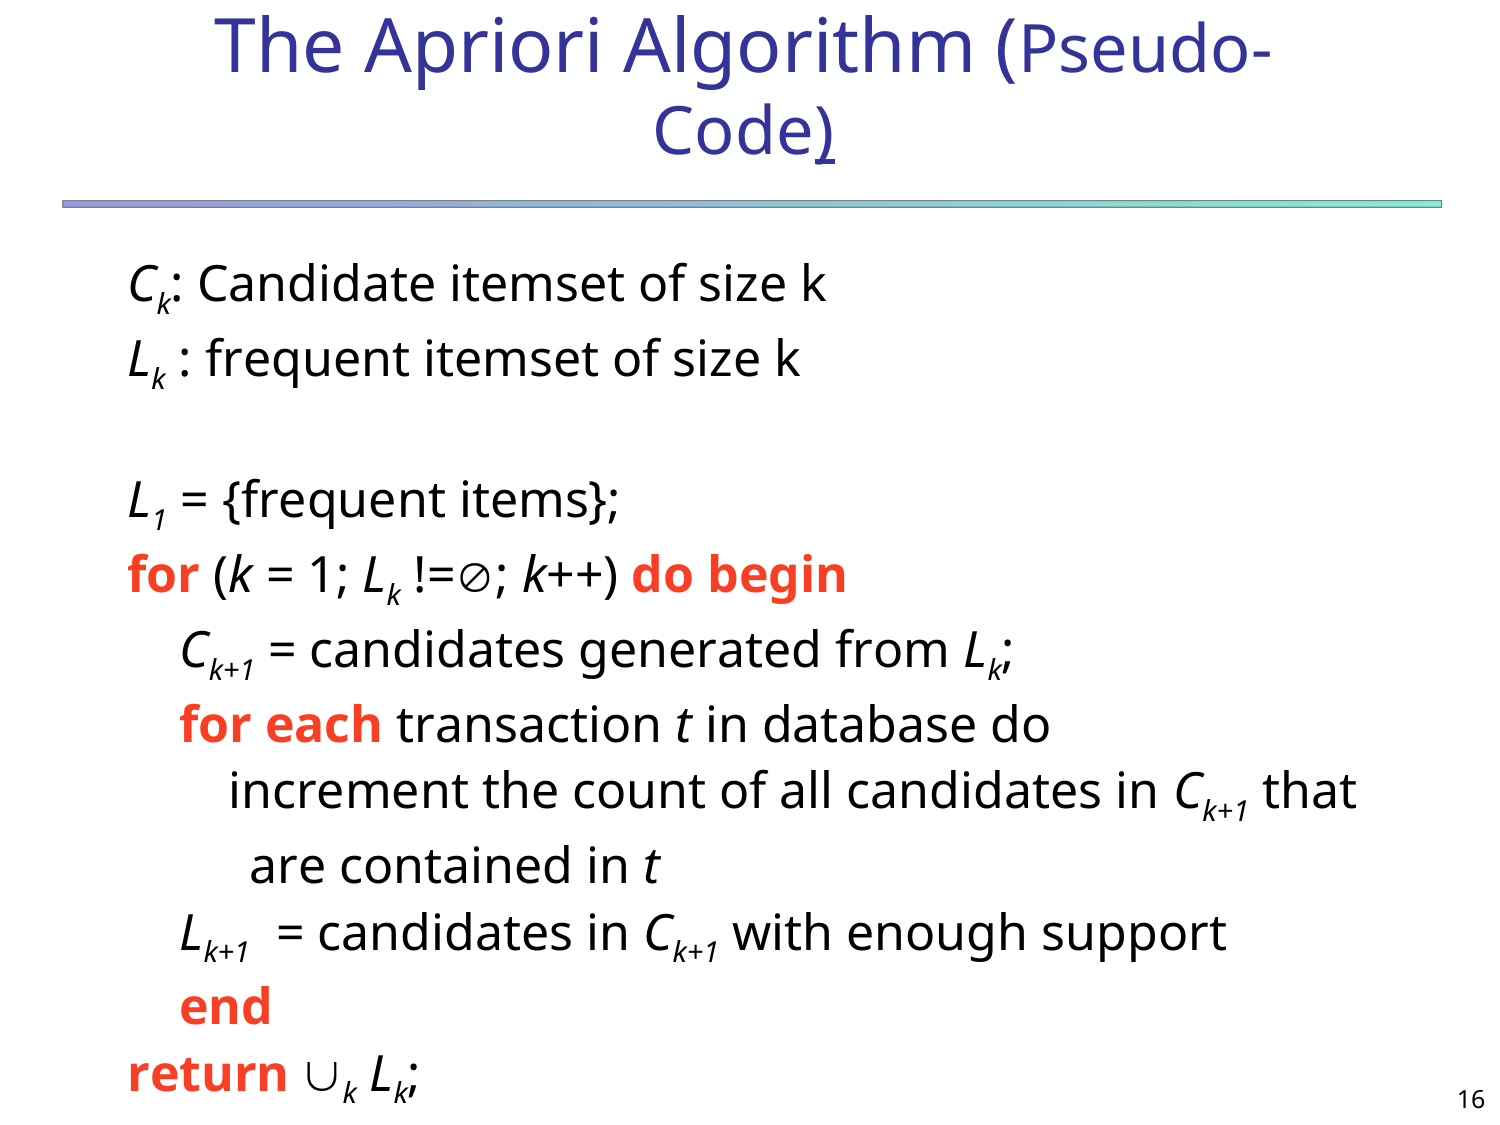

# The Apriori Algorithm (Pseudo-Code)
Ck: Candidate itemset of size k
Lk : frequent itemset of size k
L1 = {frequent items};
for (k = 1; Lk !=; k++) do begin
 Ck+1 = candidates generated from Lk;
 for each transaction t in database do
 increment the count of all candidates in Ck+1 that are contained in t
 Lk+1 = candidates in Ck+1 with enough support
 end
return k Lk;